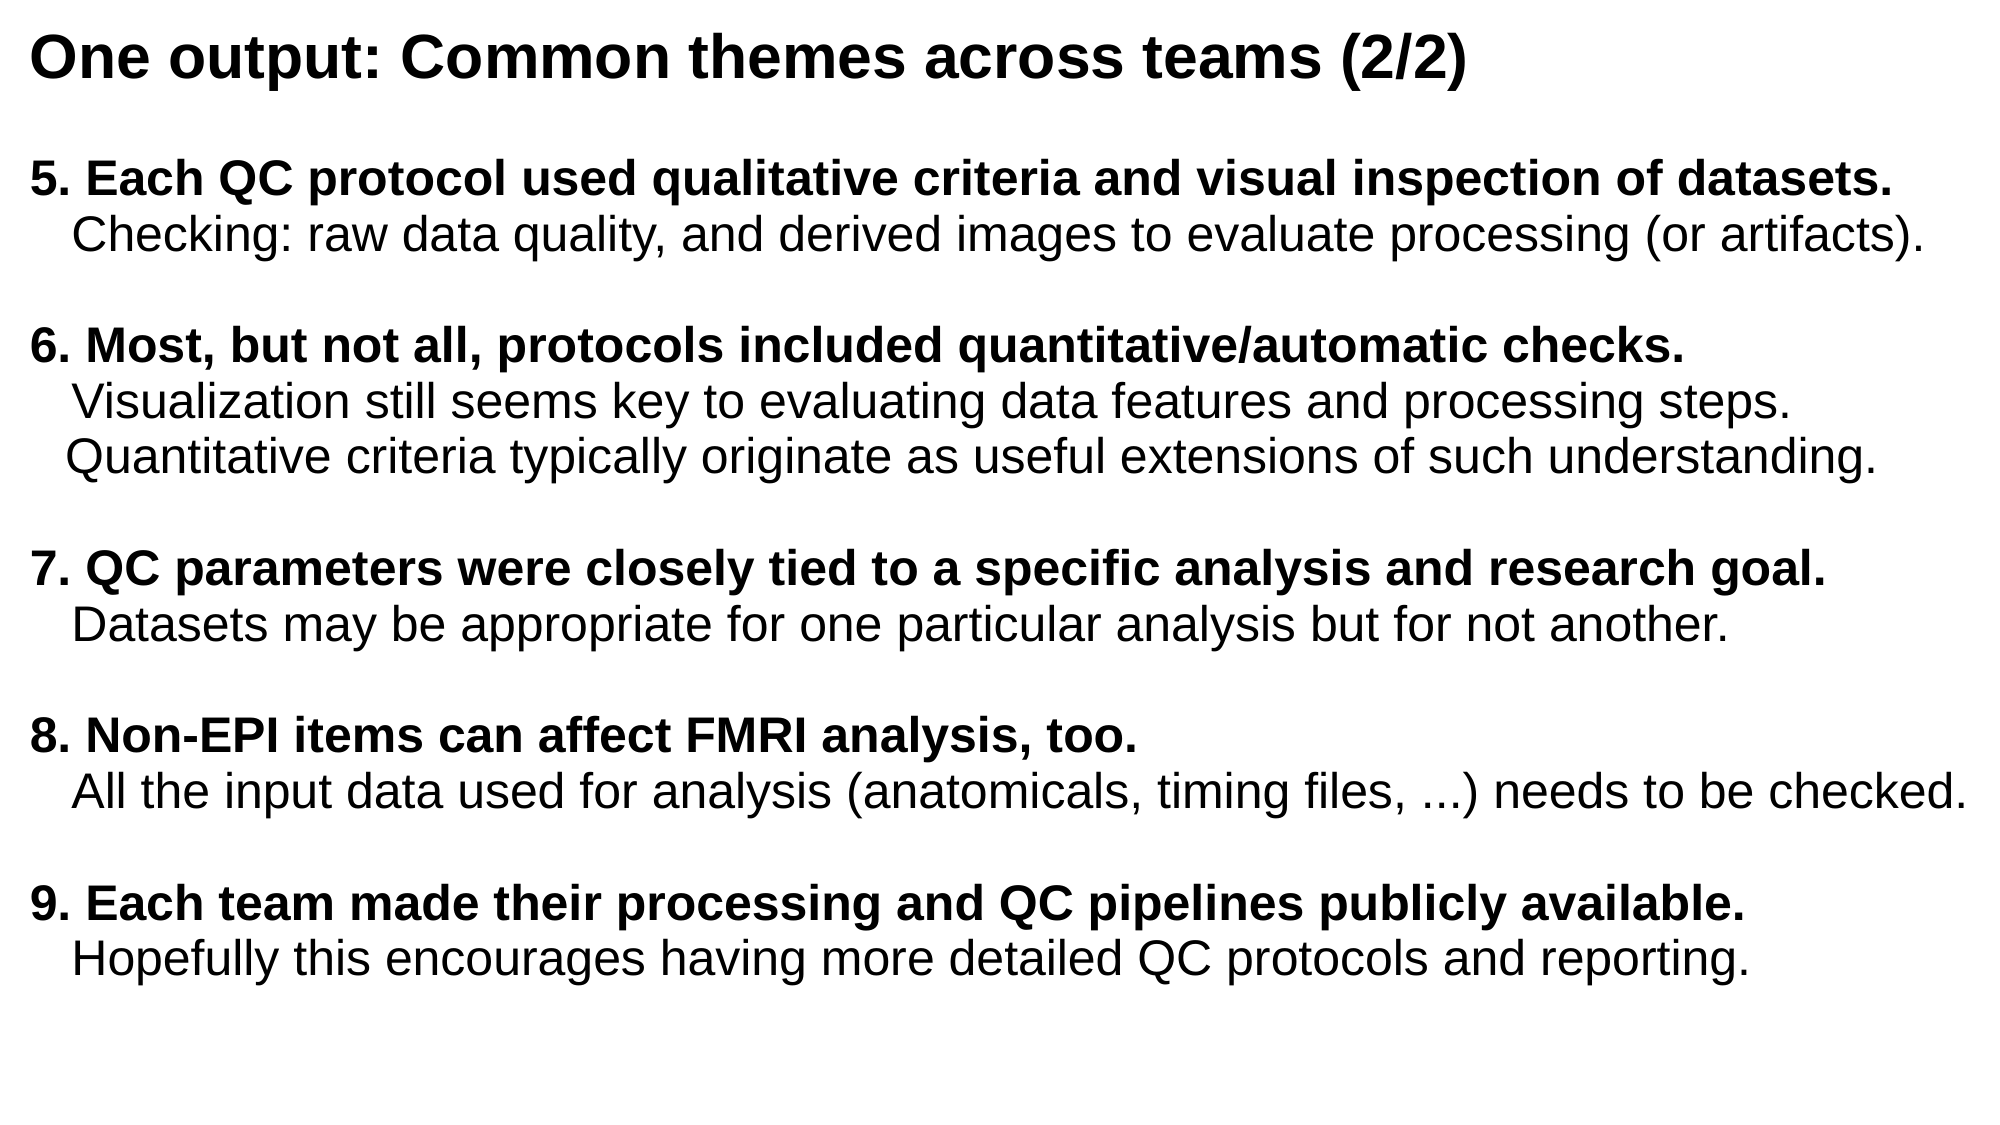

One output: Common themes across teams (2/2)
 Each QC protocol used qualitative criteria and visual inspection of datasets.
Checking: raw data quality, and derived images to evaluate processing (or artifacts).
 Most, but not all, protocols included quantitative/automatic checks.
Visualization still seems key to evaluating data features and processing steps. Quantitative criteria typically originate as useful extensions of such understanding.
 QC parameters were closely tied to a specific analysis and research goal.
Datasets may be appropriate for one particular analysis but for not another.
 Non-EPI items can affect FMRI analysis, too.
All the input data used for analysis (anatomicals, timing files, ...) needs to be checked.
 Each team made their processing and QC pipelines publicly available.
Hopefully this encourages having more detailed QC protocols and reporting.